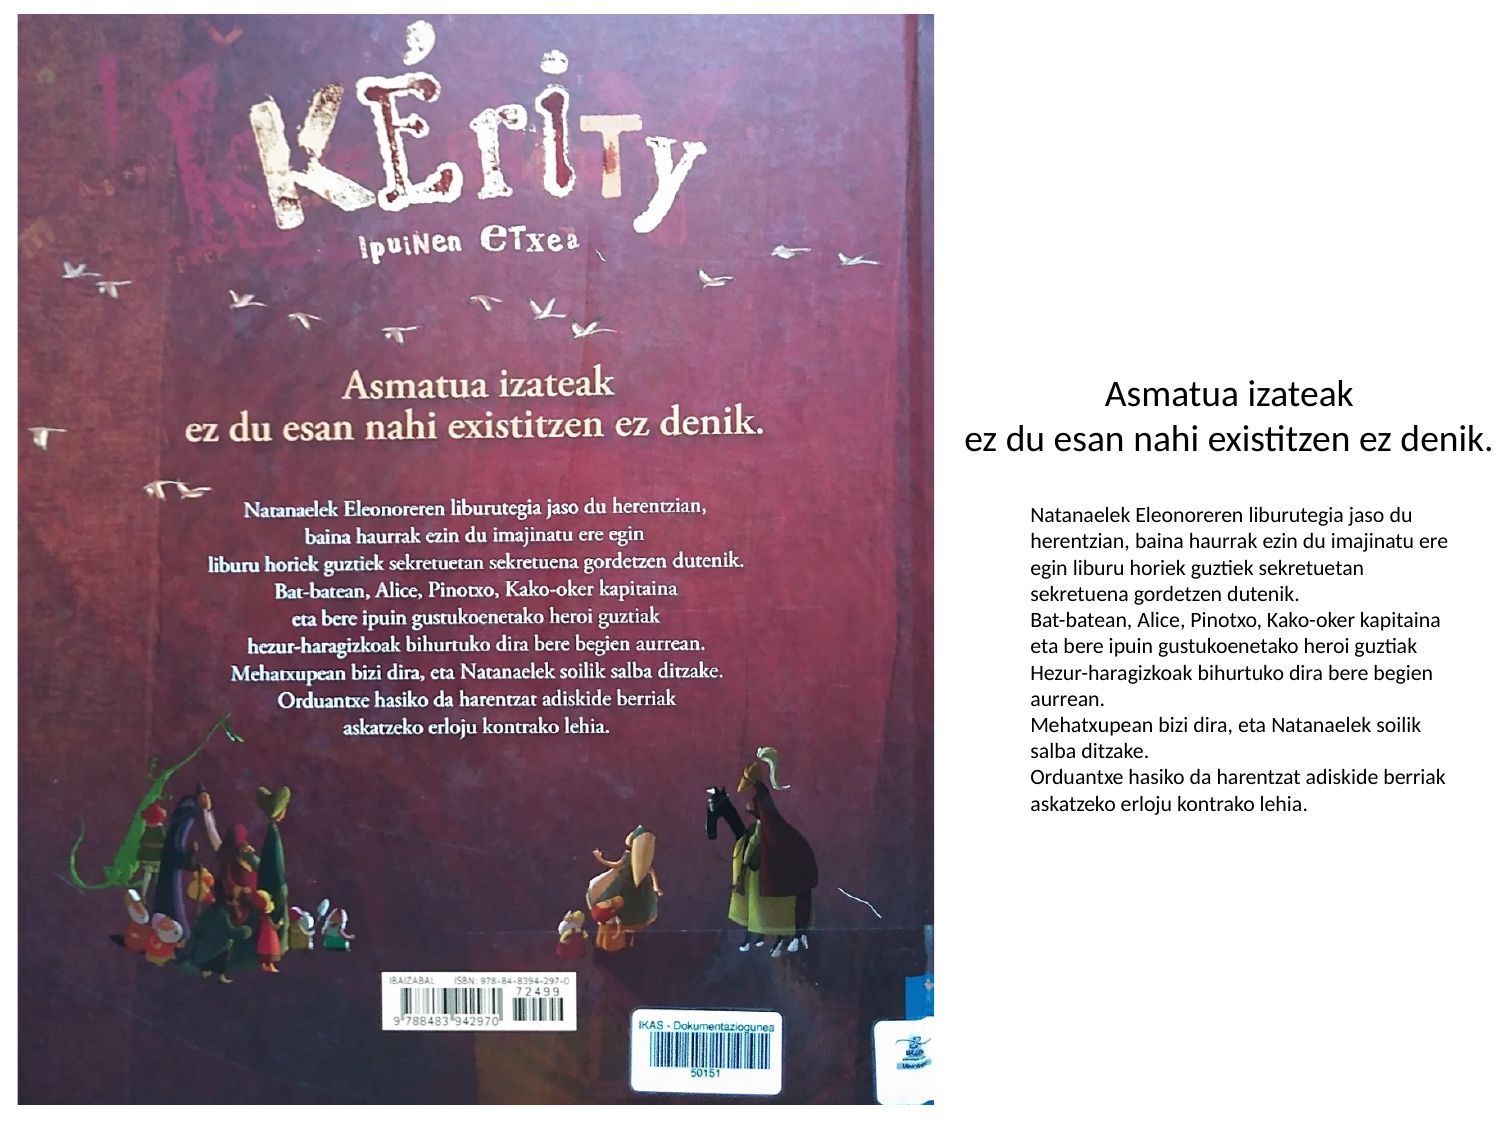

Asmatua izateak
ez du esan nahi existitzen ez denik.
Natanaelek Eleonoreren liburutegia jaso du herentzian, baina haurrak ezin du imajinatu ere egin liburu horiek guztiek sekretuetan sekretuena gordetzen dutenik.
Bat-batean, Alice, Pinotxo, Kako-oker kapitaina
eta bere ipuin gustukoenetako heroi guztiak
Hezur-haragizkoak bihurtuko dira bere begien aurrean.
Mehatxupean bizi dira, eta Natanaelek soilik salba ditzake.
Orduantxe hasiko da harentzat adiskide berriak askatzeko erloju kontrako lehia.